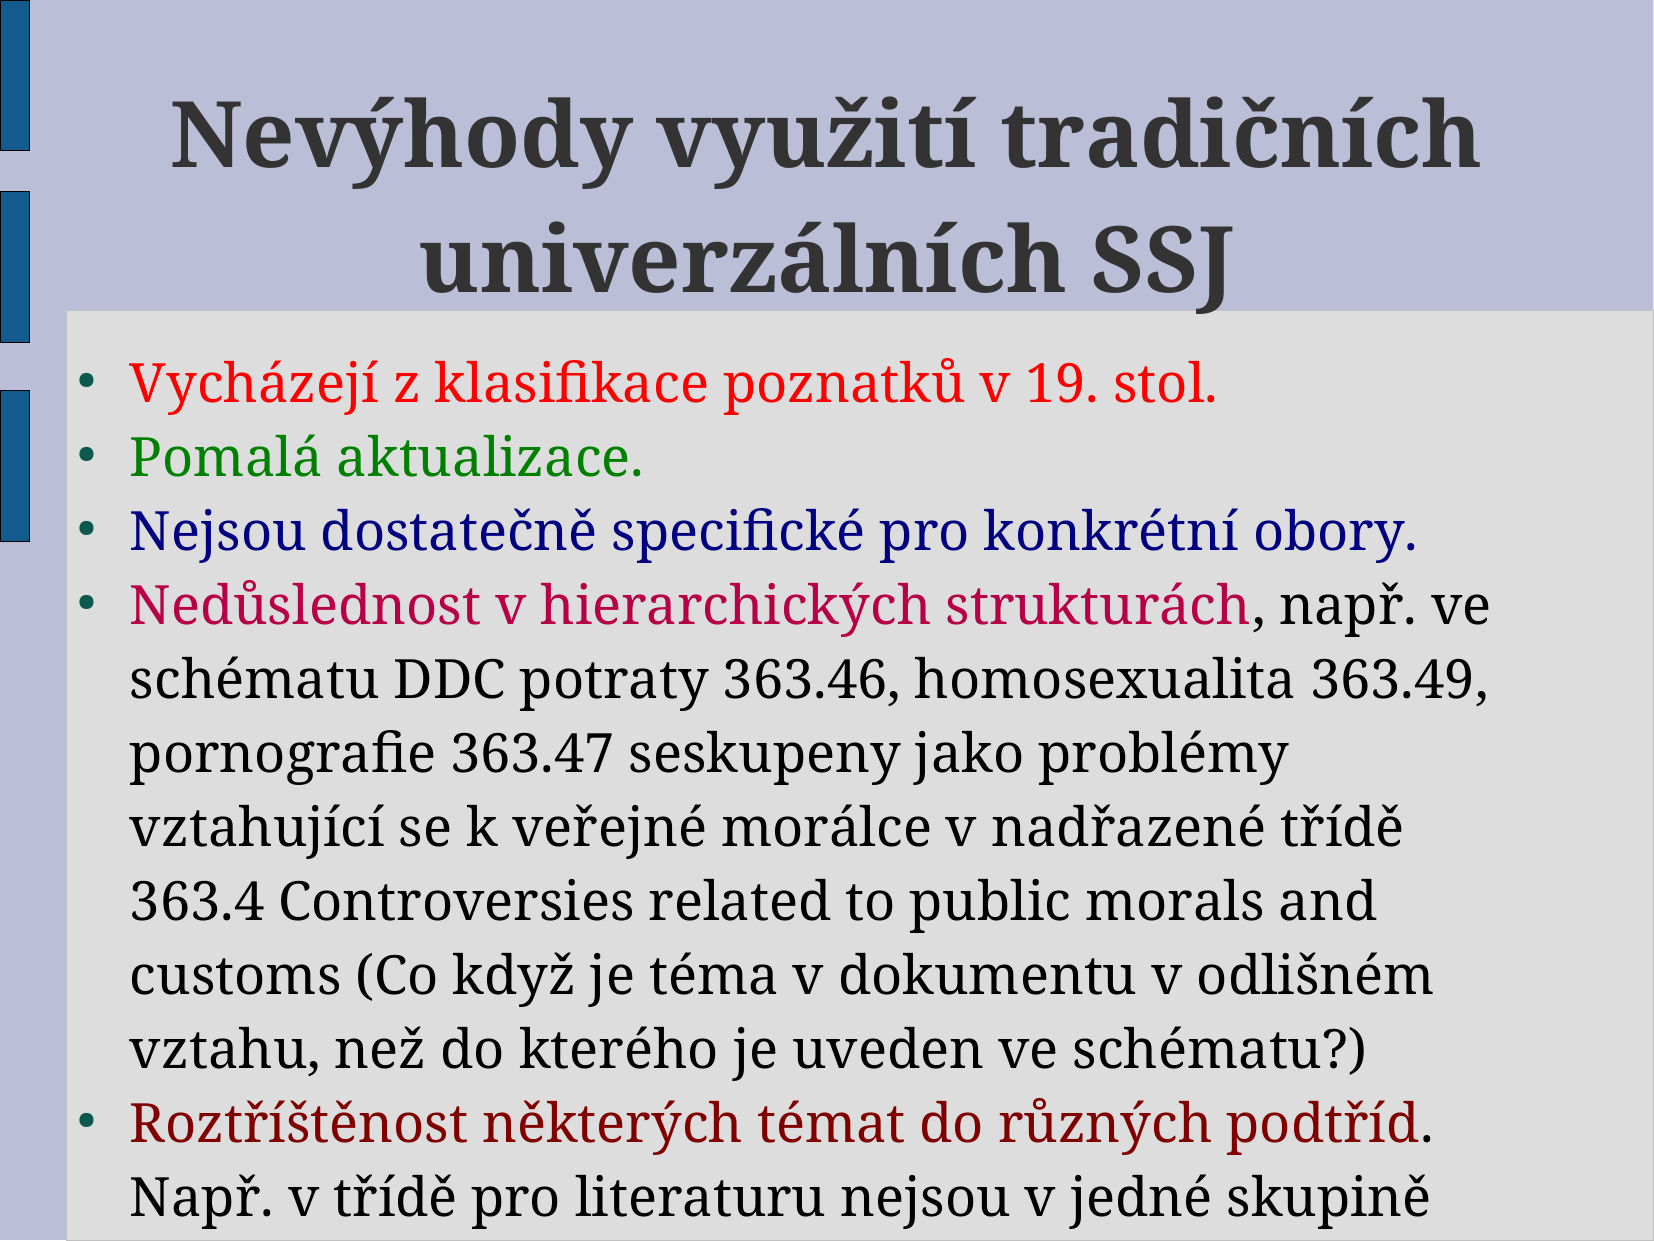

# Nevýhody využití tradičních univerzálních SSJ
Vycházejí z klasifikace poznatků v 19. stol.
Pomalá aktualizace.
Nejsou dostatečně specifické pro konkrétní obory.
Nedůslednost v hierarchických strukturách, např. ve schématu DDC potraty 363.46, homosexualita 363.49, pornografie 363.47 seskupeny jako problémy vztahující se k veřejné morálce v nadřazené třídě 363.4 Controversies related to public morals and customs (Co když je téma v dokumentu v odlišném vztahu, než do kterého je uveden ve schématu?)
Roztříštěnost některých témat do různých podtříd. Např. v třídě pro literaturu nejsou v jedné skupině poetická díla, ale jsou rozdělena do jednotlivých podtříd.